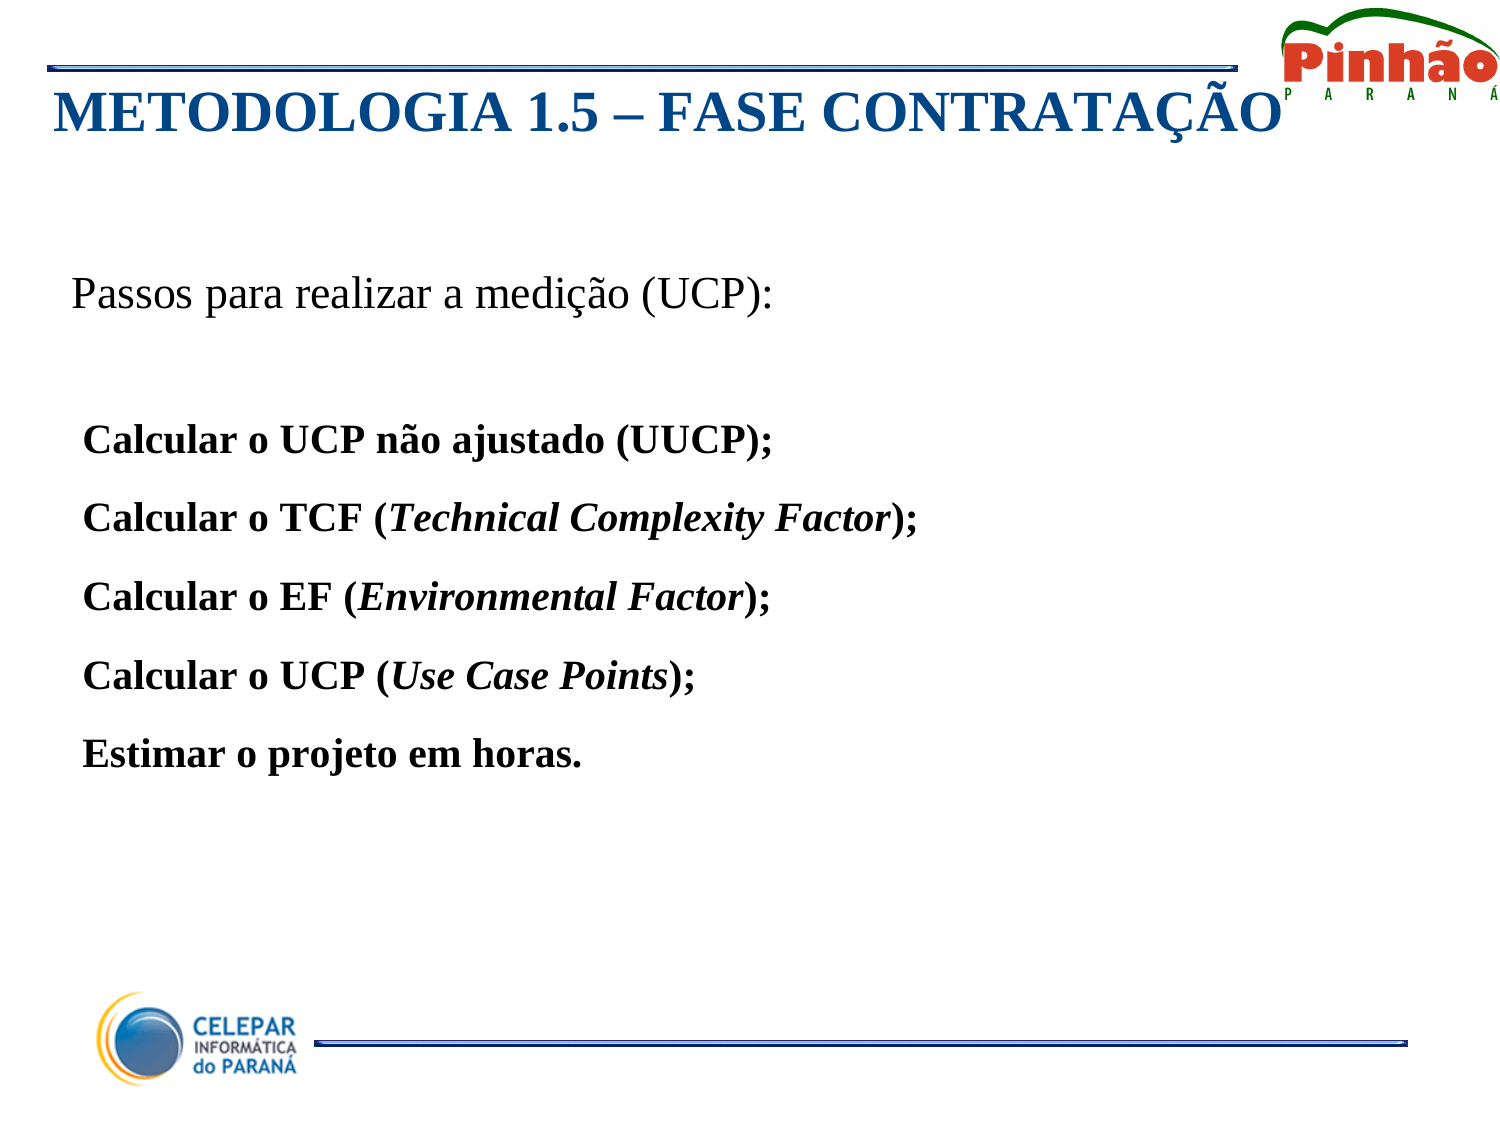

#
METODOLOGIA 1.5 – FASE CONTRATAÇÃO
Passos para realizar a medição (UCP):
 Calcular o UCP não ajustado (UUCP);
 Calcular o TCF (Technical Complexity Factor);
 Calcular o EF (Environmental Factor);
 Calcular o UCP (Use Case Points);
 Estimar o projeto em horas.